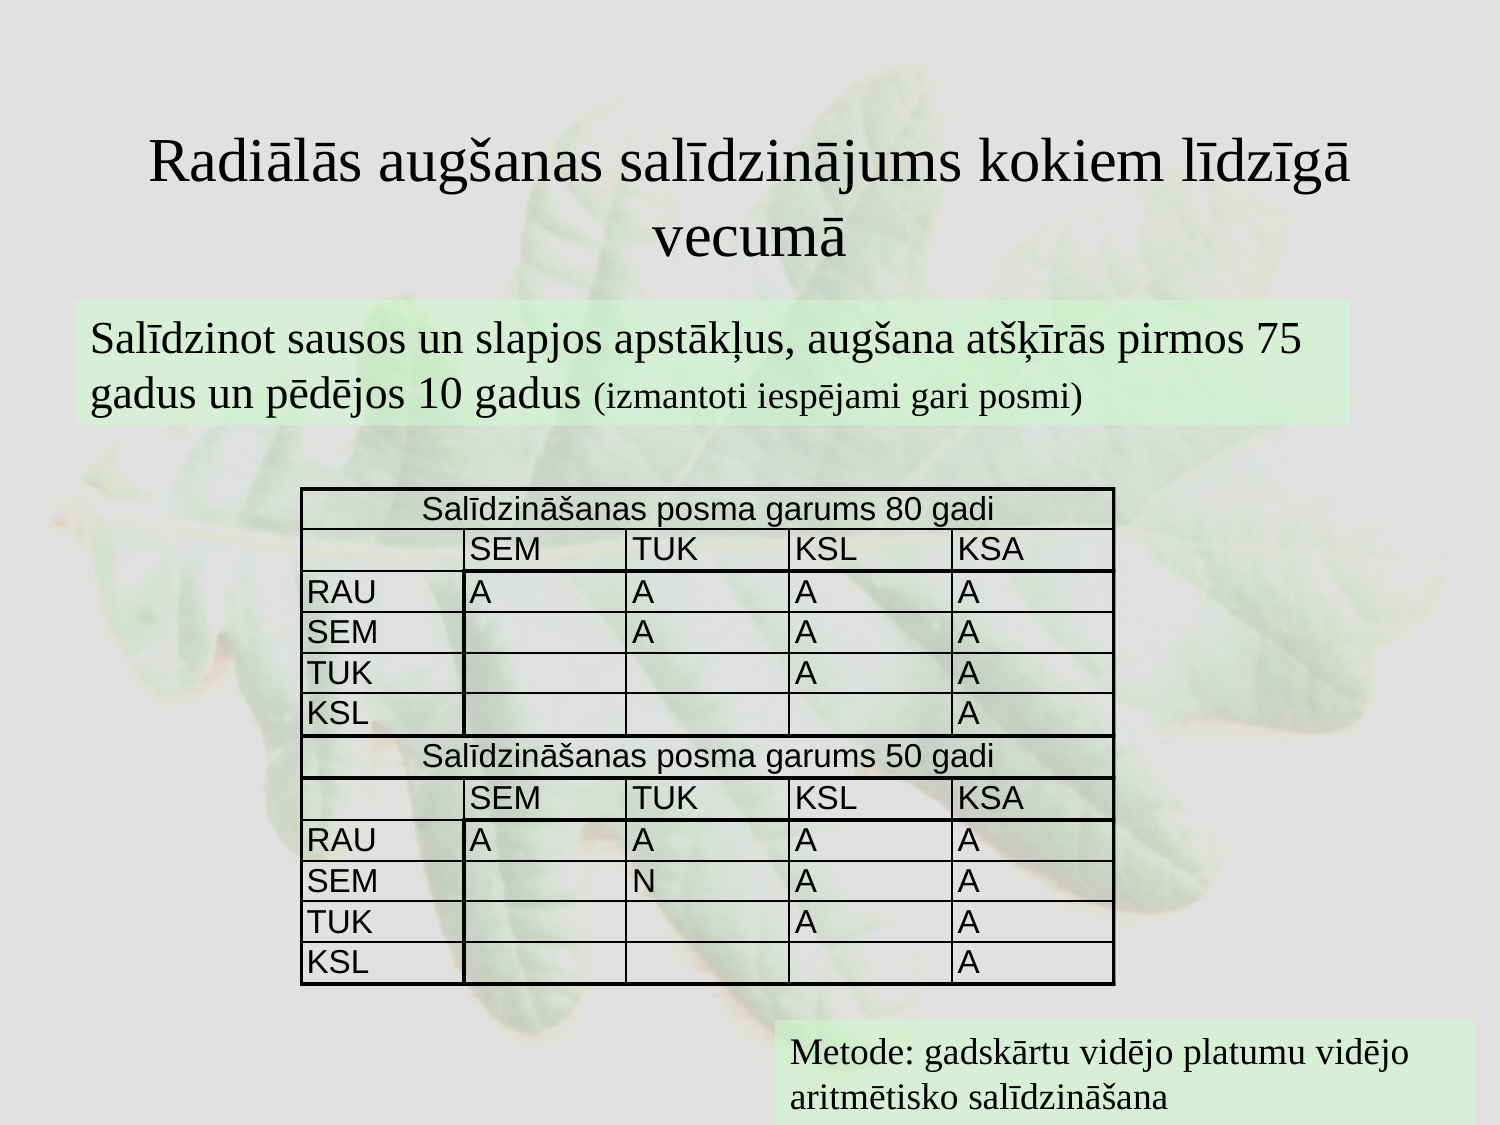

# Radiālās augšanas salīdzinājums kokiem līdzīgā vecumā
Salīdzinot sausos un slapjos apstākļus, augšana atšķīrās pirmos 75 gadus un pēdējos 10 gadus (izmantoti iespējami gari posmi)
Metode: gadskārtu vidējo platumu vidējo aritmētisko salīdzināšana